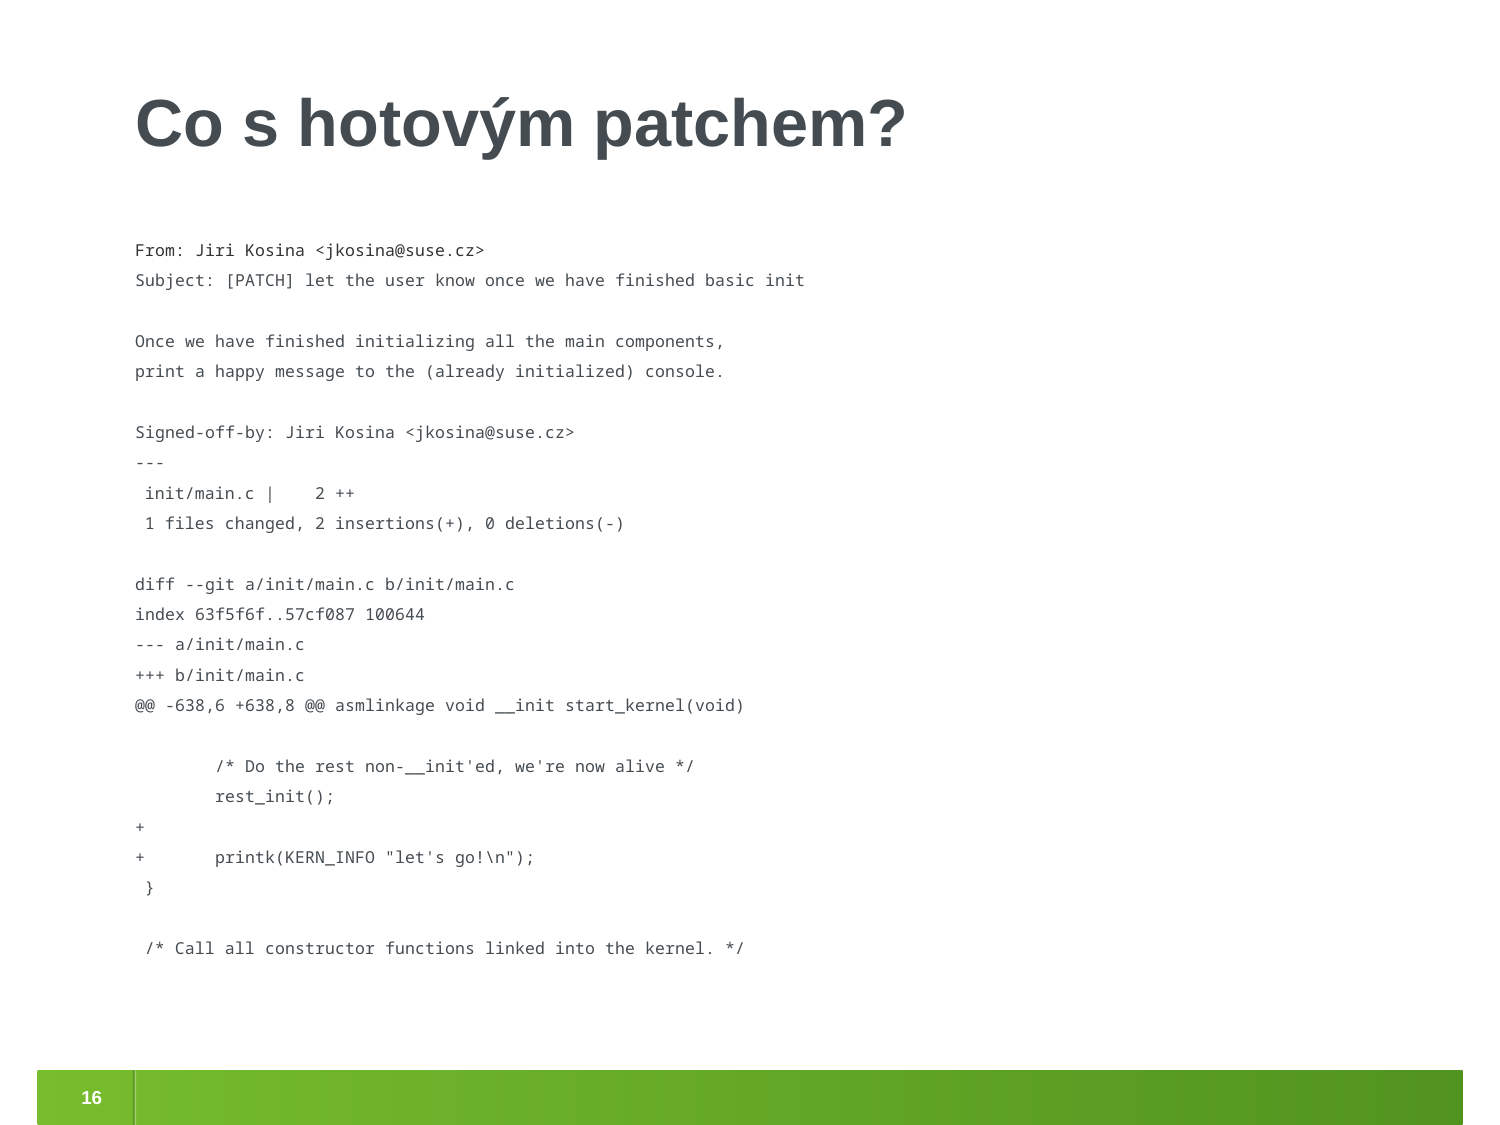

# Co s hotovým patchem?
From: Jiri Kosina <jkosina@suse.cz>
Subject: [PATCH] let the user know once we have finished basic init
Once we have finished initializing all the main components,
print a happy message to the (already initialized) console.
Signed-off-by: Jiri Kosina <jkosina@suse.cz>
---
 init/main.c | 2 ++
 1 files changed, 2 insertions(+), 0 deletions(-)
diff --git a/init/main.c b/init/main.c
index 63f5f6f..57cf087 100644
--- a/init/main.c
+++ b/init/main.c
@@ -638,6 +638,8 @@ asmlinkage void __init start_kernel(void)
 /* Do the rest non-__init'ed, we're now alive */
 rest_init();
+
+ printk(KERN_INFO "let's go!\n");
 }
 /* Call all constructor functions linked into the kernel. */